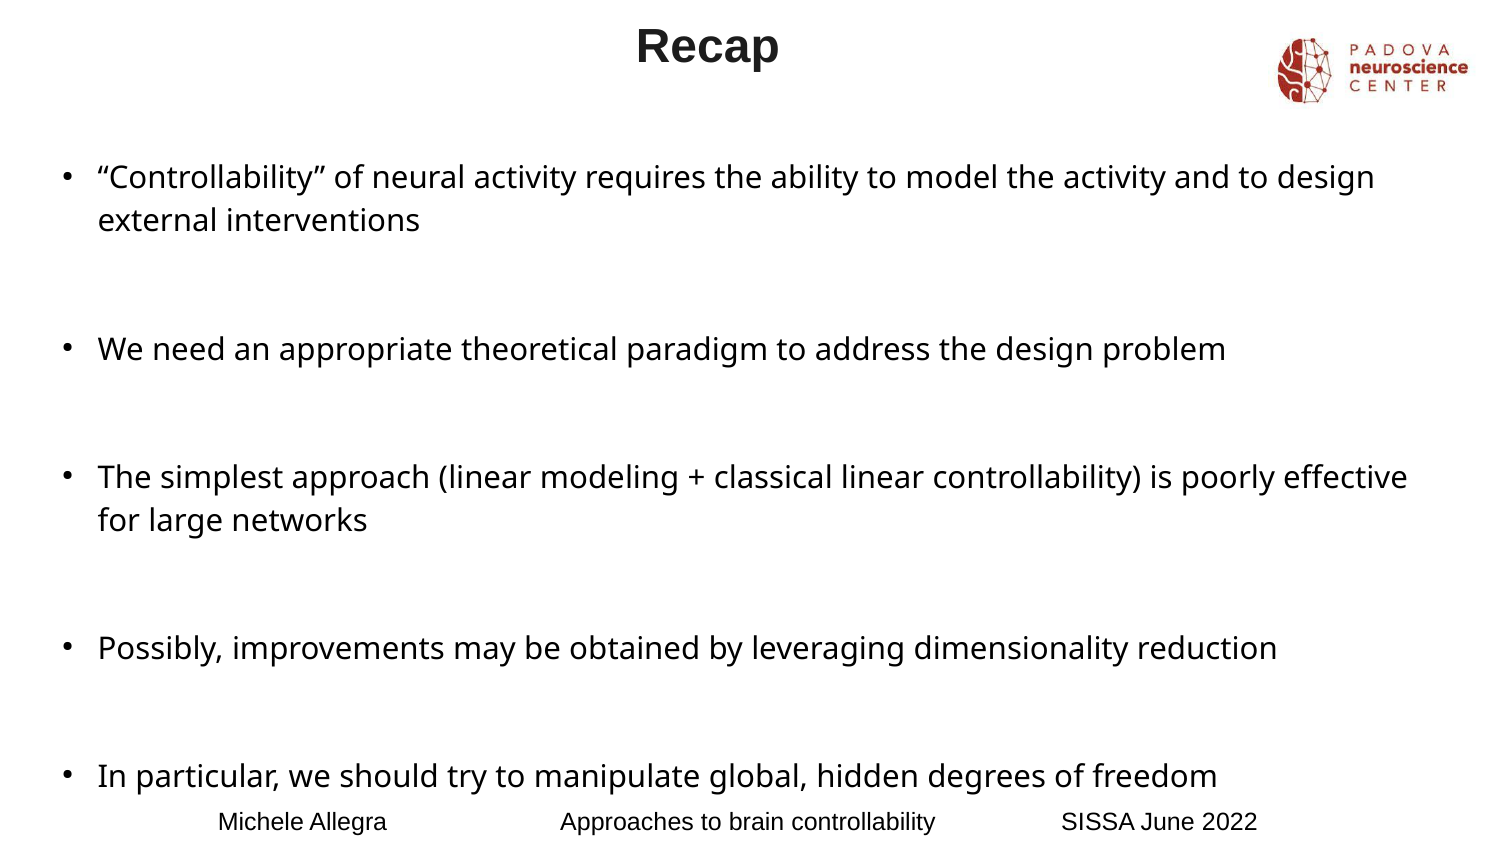

Recap
“Controllability” of neural activity requires the ability to model the activity and to design external interventions
We need an appropriate theoretical paradigm to address the design problem
The simplest approach (linear modeling + classical linear controllability) is poorly effective for large networks
Possibly, improvements may be obtained by leveraging dimensionality reduction
In particular, we should try to manipulate global, hidden degrees of freedom
Michele Allegra Approaches to brain controllability SISSA June 2022